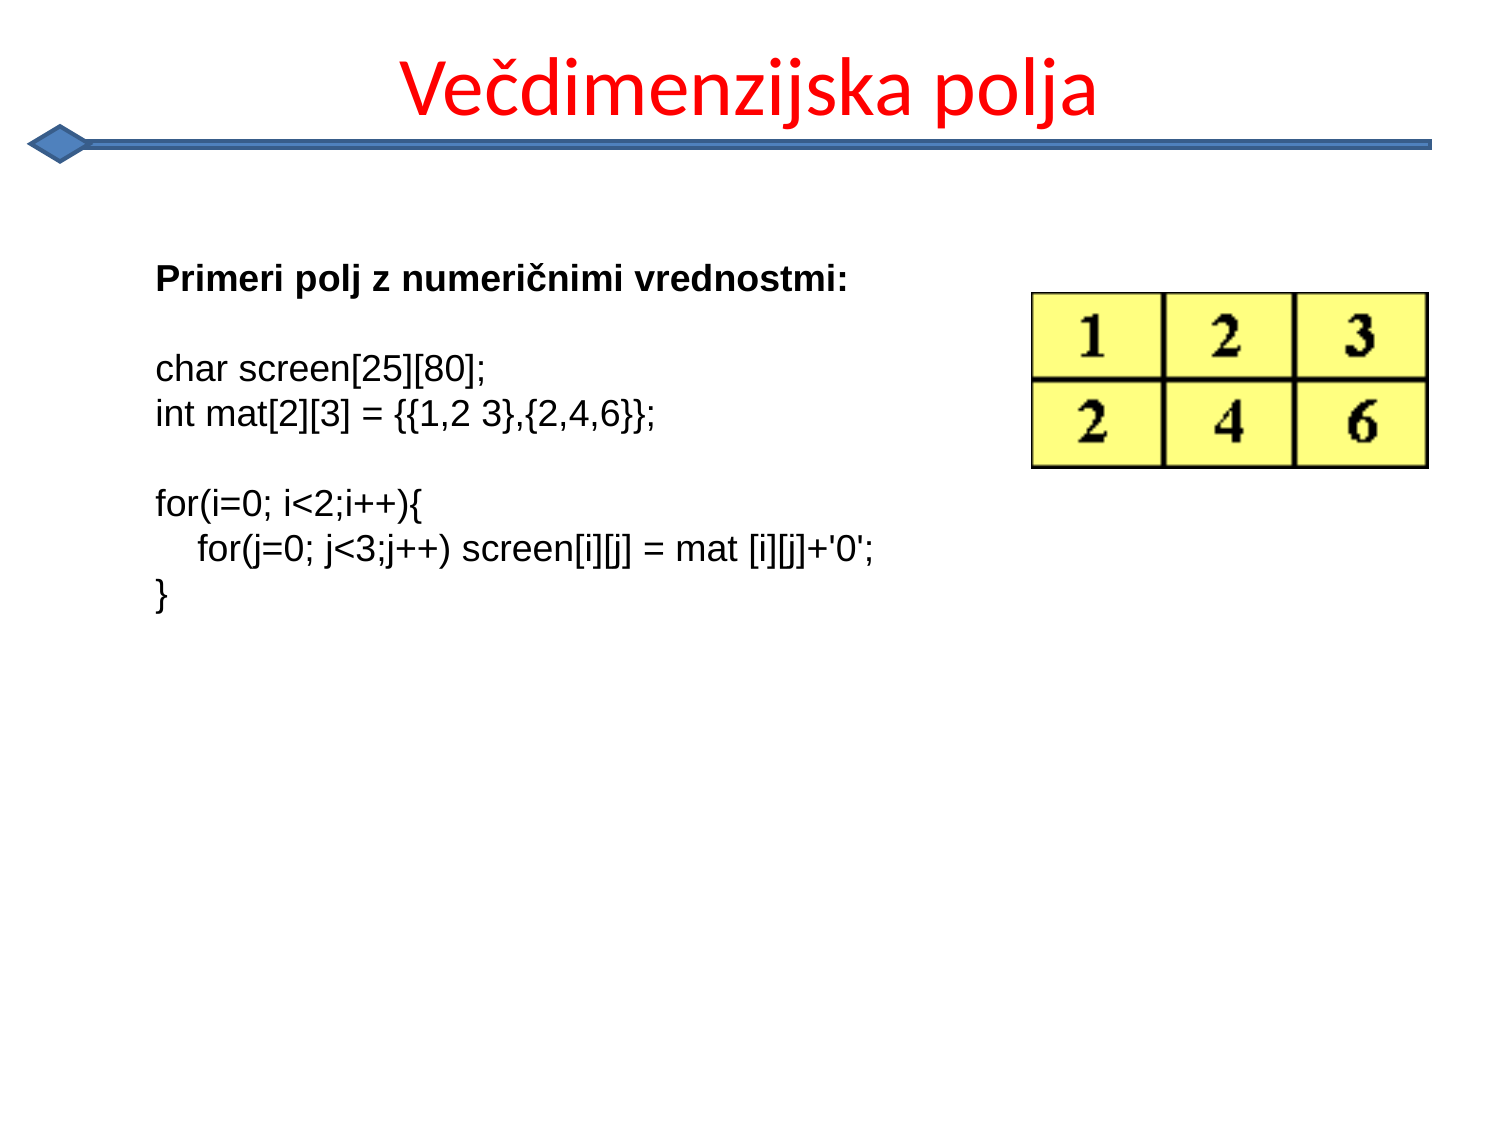

# Večdimenzijska polja
Primeri polj z numeričnimi vrednostmi:
char screen[25][80];
int mat[2][3] = {{1,2 3},{2,4,6}};
for(i=0; i<2;i++){
 for(j=0; j<3;j++) screen[i][j] = mat [i][j]+'0';
}